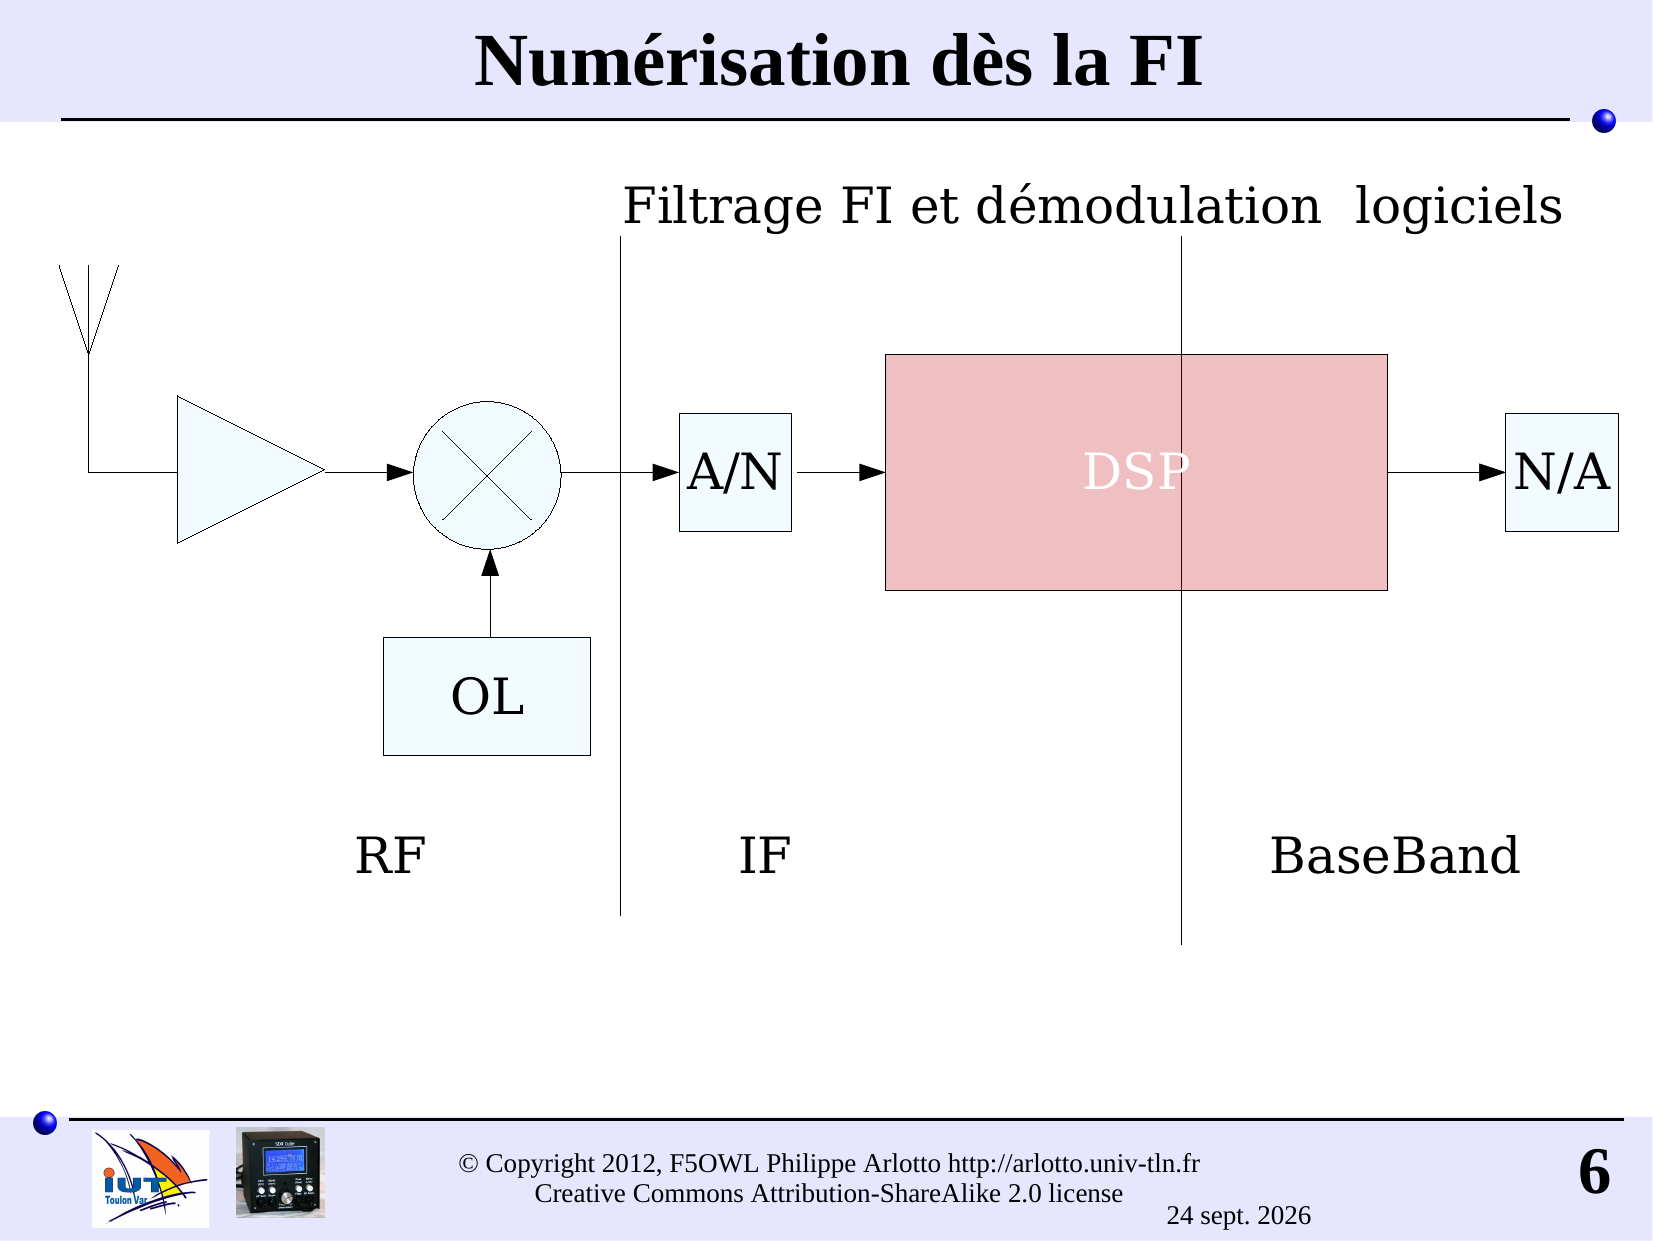

# Numérisation dès la FI
Filtrage FI et démodulation logiciels
DSP
A/N
N/A
OL
RF
IF
BaseBand